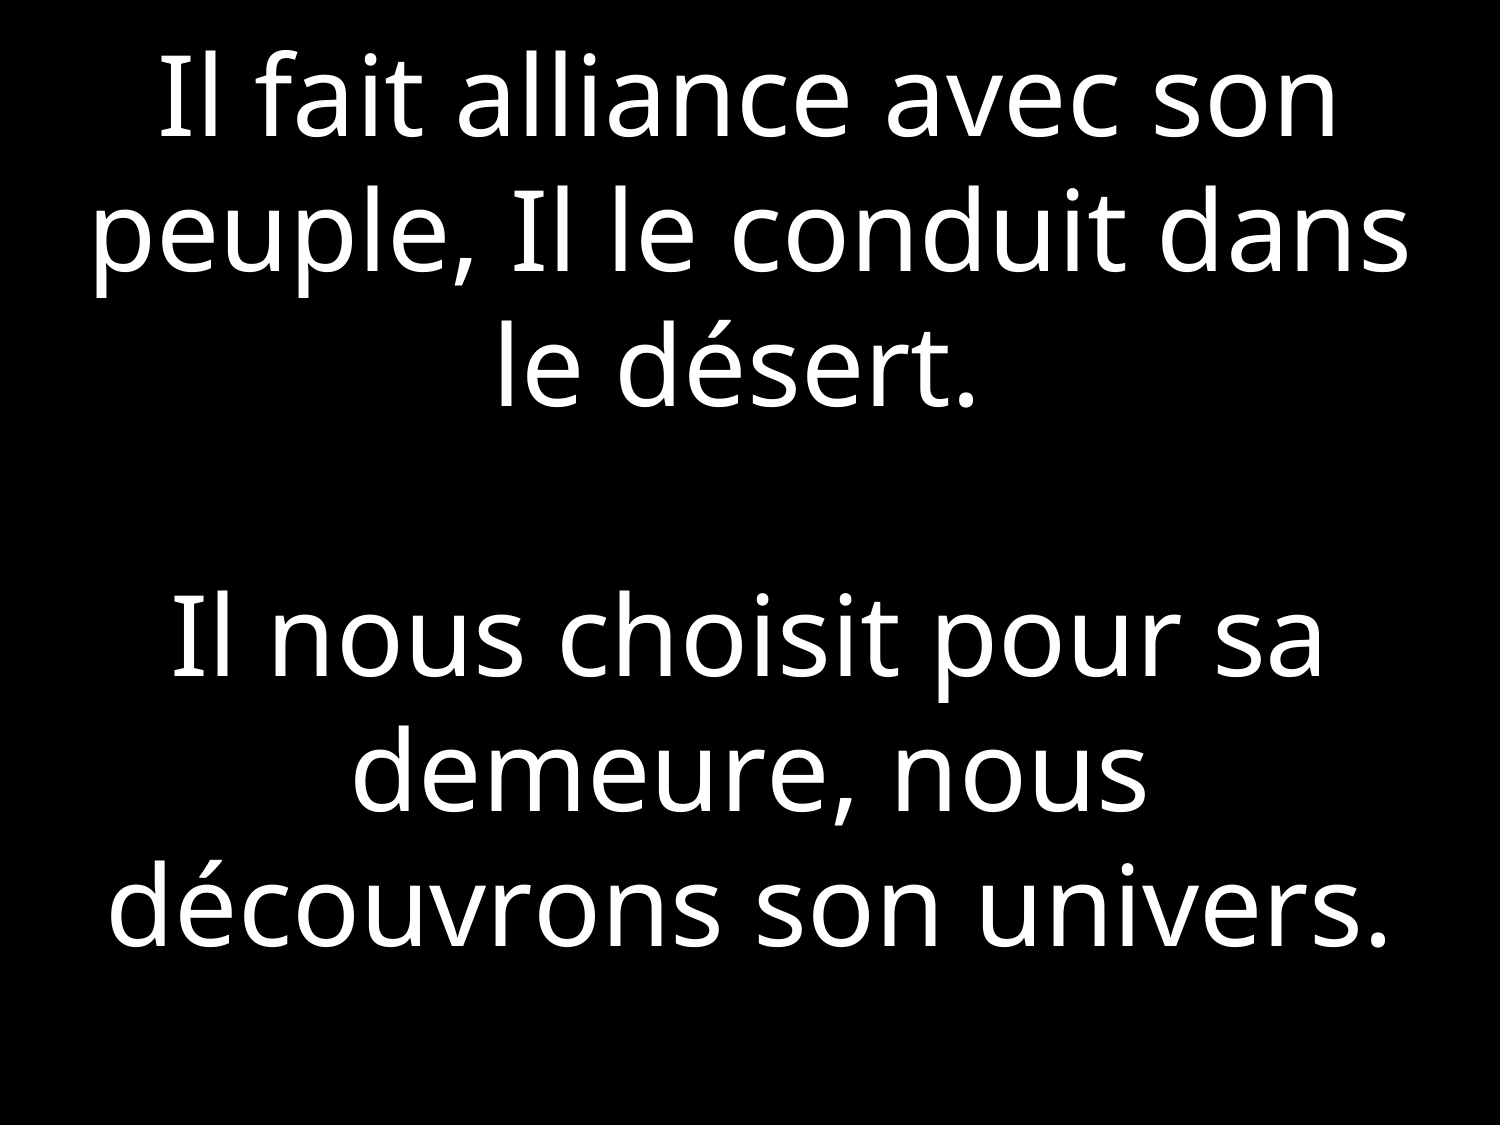

Il fait alliance avec son peuple, Il le conduit dans le désert.
Il nous choisit pour sa demeure, nous découvrons son univers.